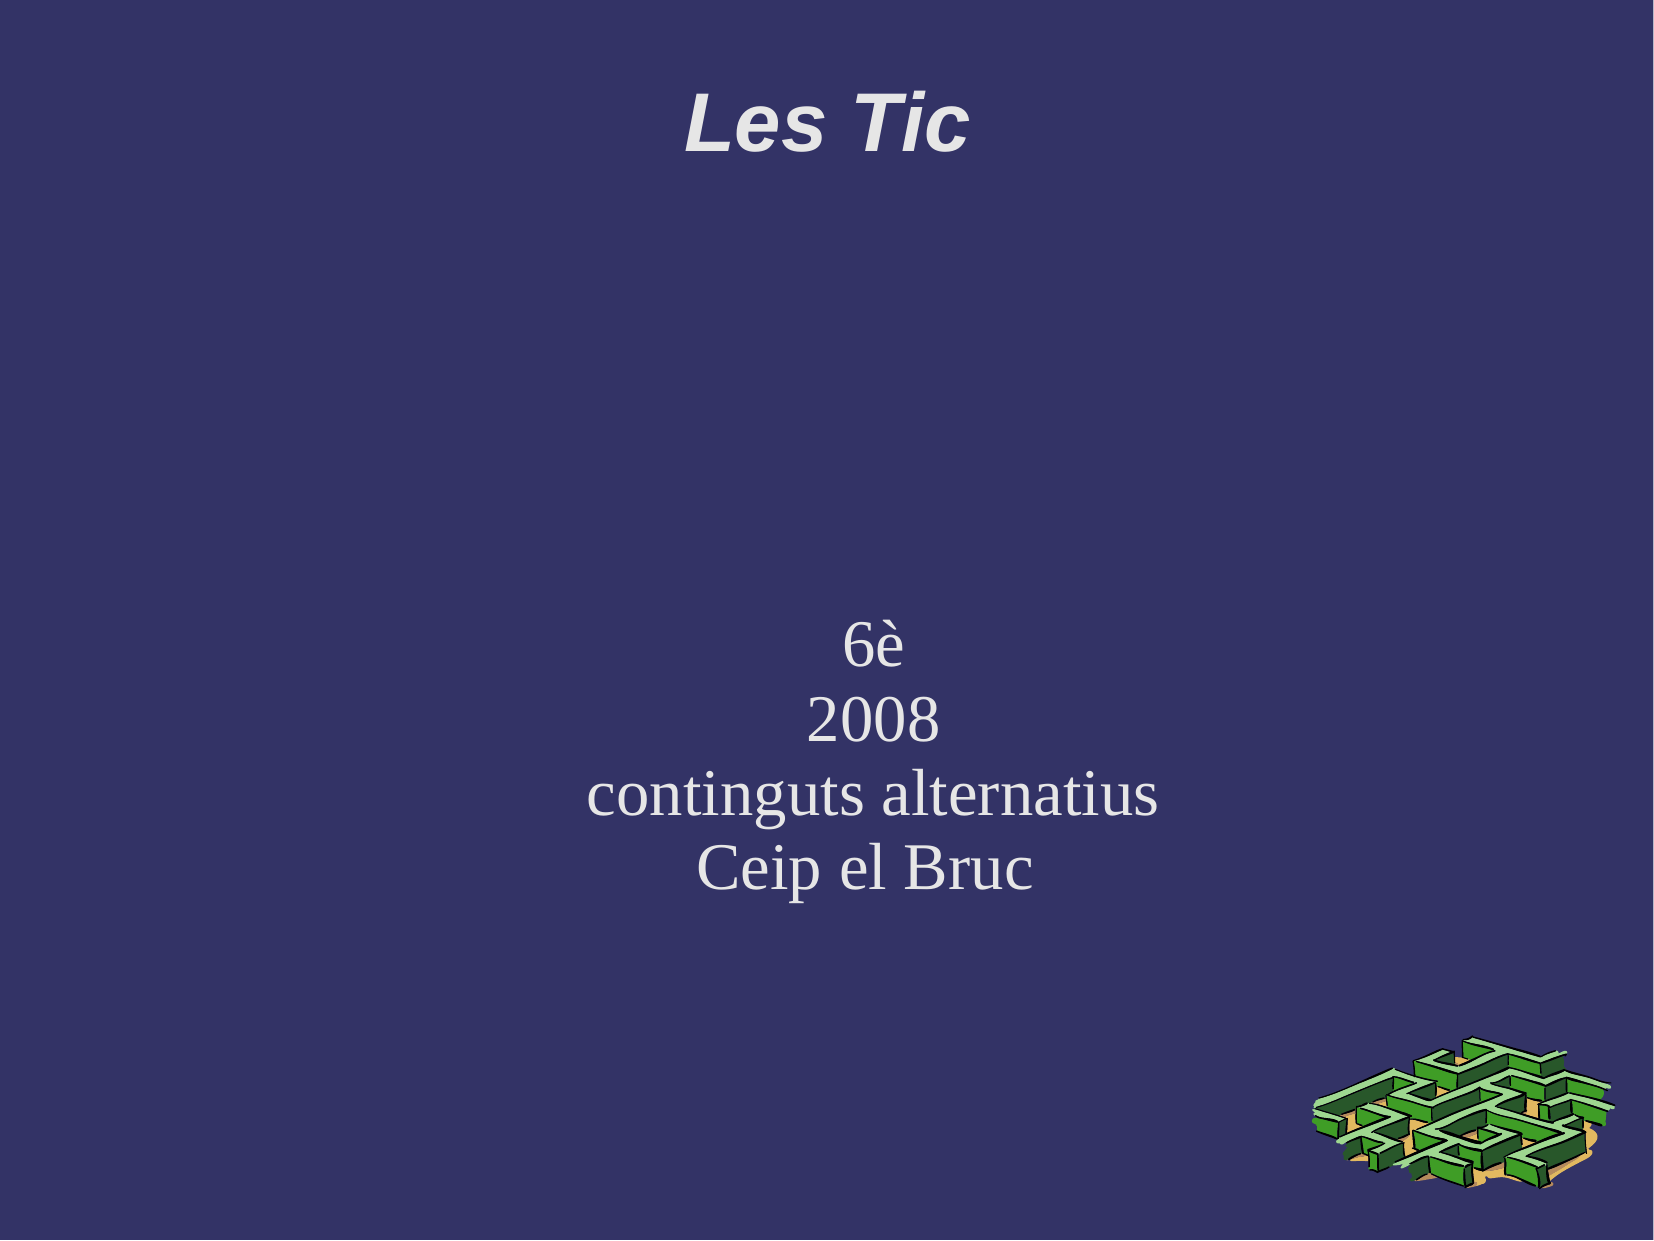

# Les Tic
6è
2008
continguts alternatius
Ceip el Bruc